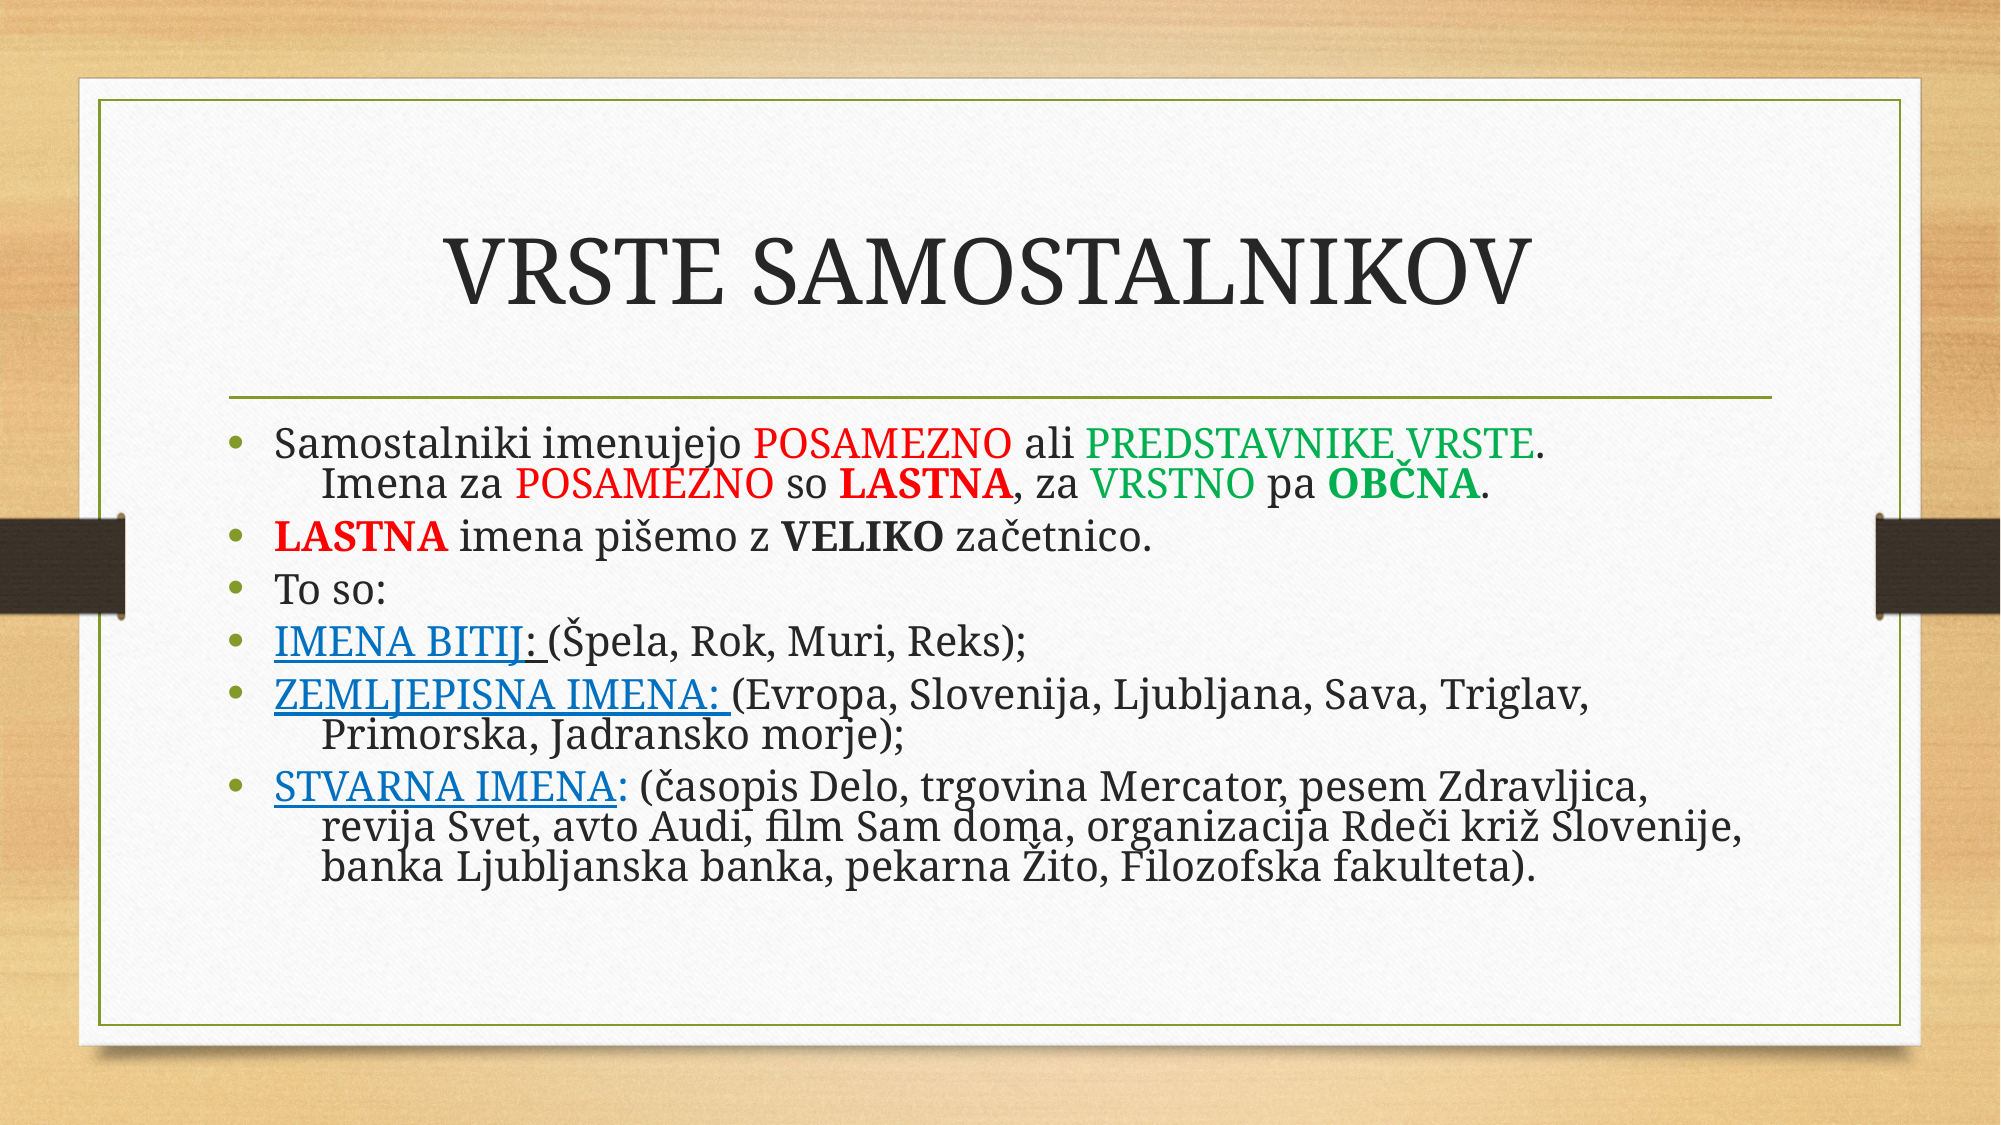

# VRSTE SAMOSTALNIKOV
Samostalniki imenujejo POSAMEZNO ali PREDSTAVNIKE VRSTE.
Imena za POSAMEZNO so LASTNA, za VRSTNO pa OBČNA.
LASTNA imena pišemo z VELIKO začetnico.
To so:
IMENA BITIJ: (Špela, Rok, Muri, Reks);
ZEMLJEPISNA IMENA: (Evropa, Slovenija, Ljubljana, Sava, Triglav, Primorska, Jadransko morje);
STVARNA IMENA: (časopis Delo, trgovina Mercator, pesem Zdravljica, revija Svet, avto Audi, film Sam doma, organizacija Rdeči križ Slovenije, banka Ljubljanska banka, pekarna Žito, Filozofska fakulteta).